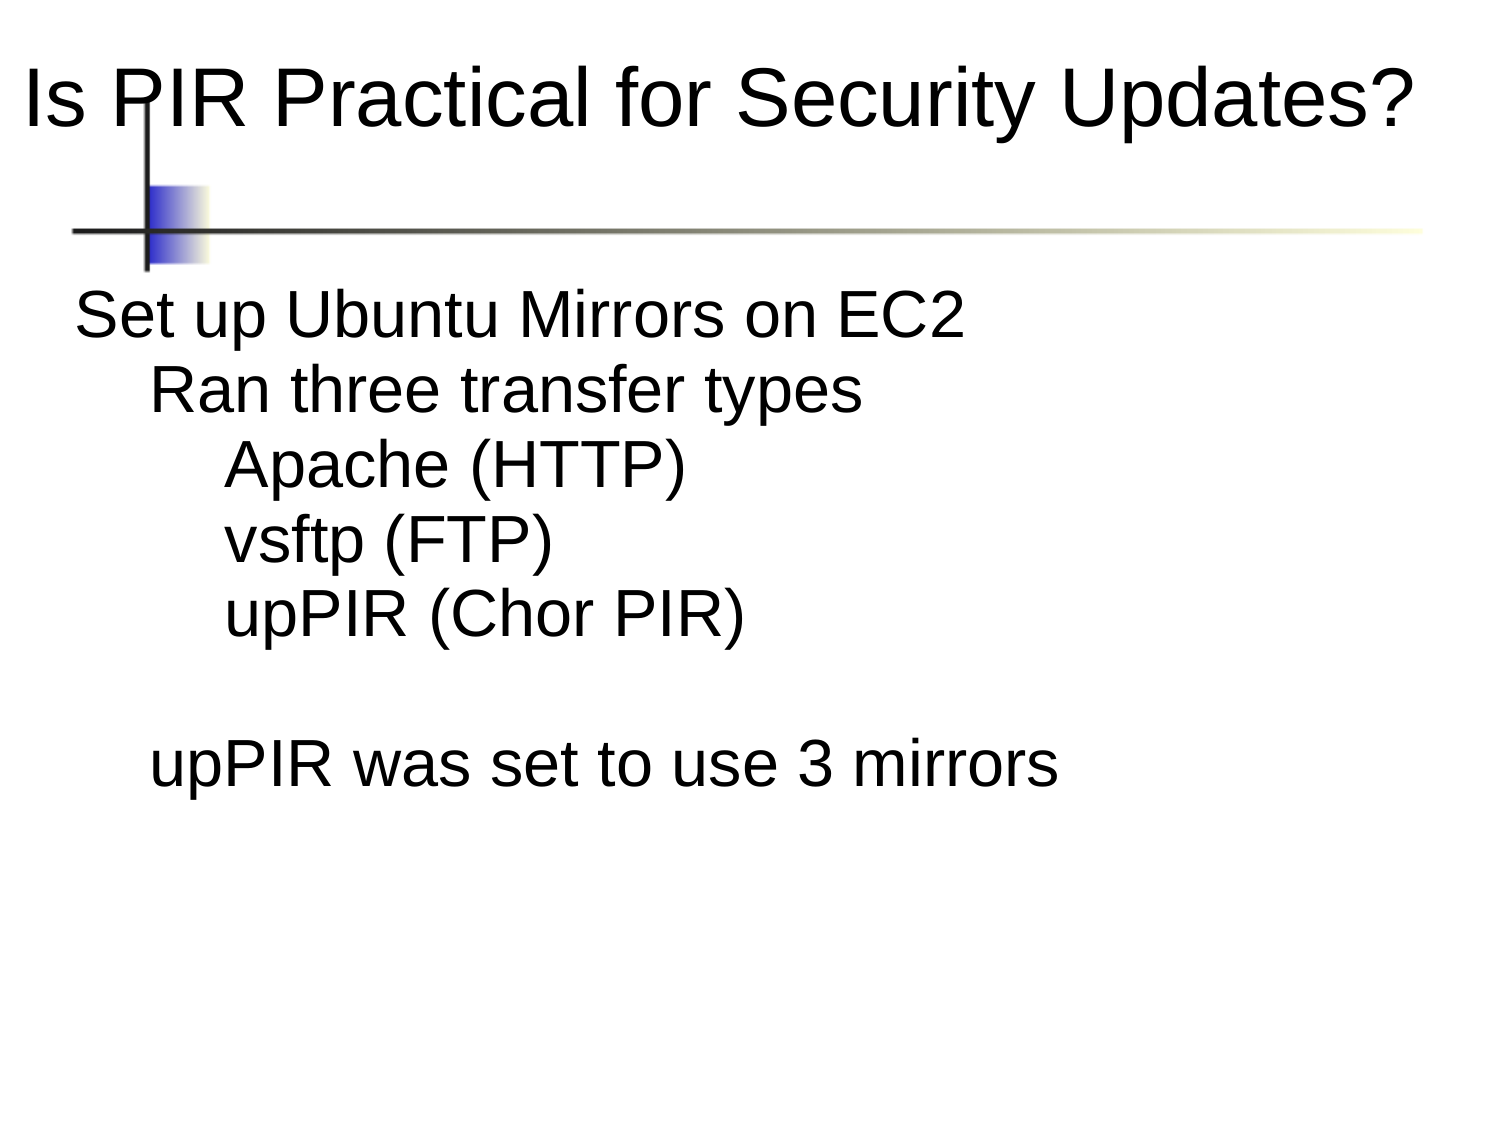

# Is PIR Practical for Security Updates?
Set up Ubuntu Mirrors on EC2
	Ran three transfer types
		Apache (HTTP)
		vsftp (FTP)
		upPIR (Chor PIR)
	upPIR was set to use 3 mirrors